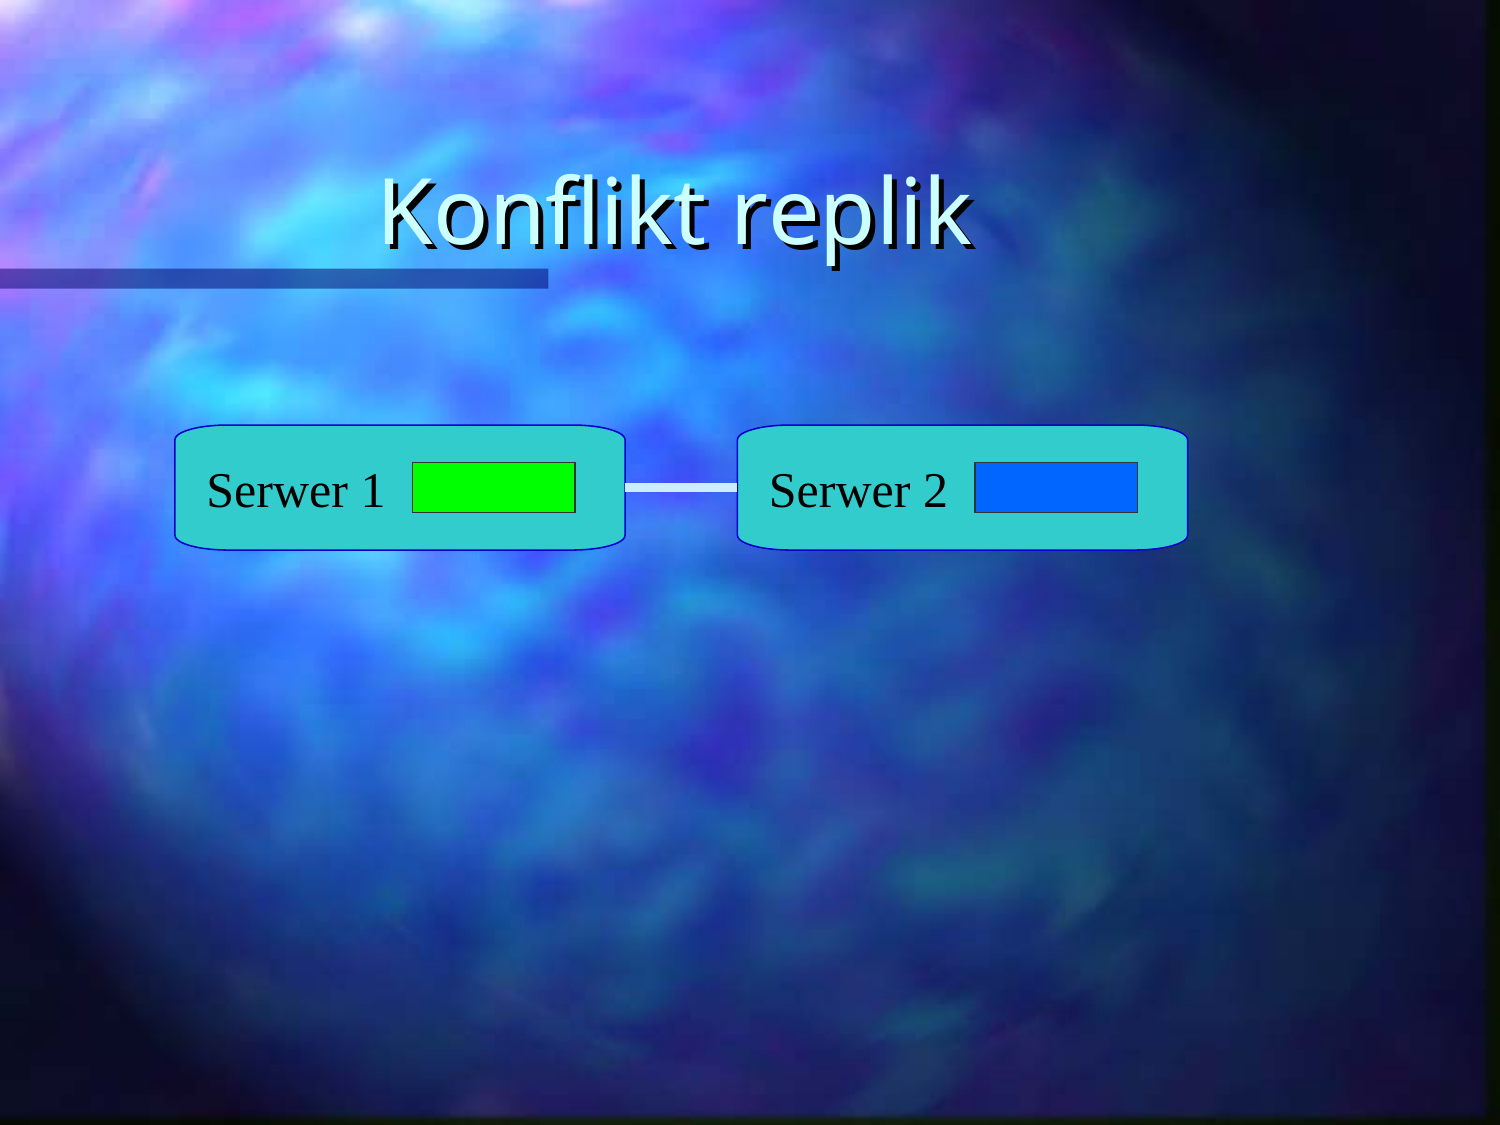

# Konflikt replik
Serwer 1
Serwer 2